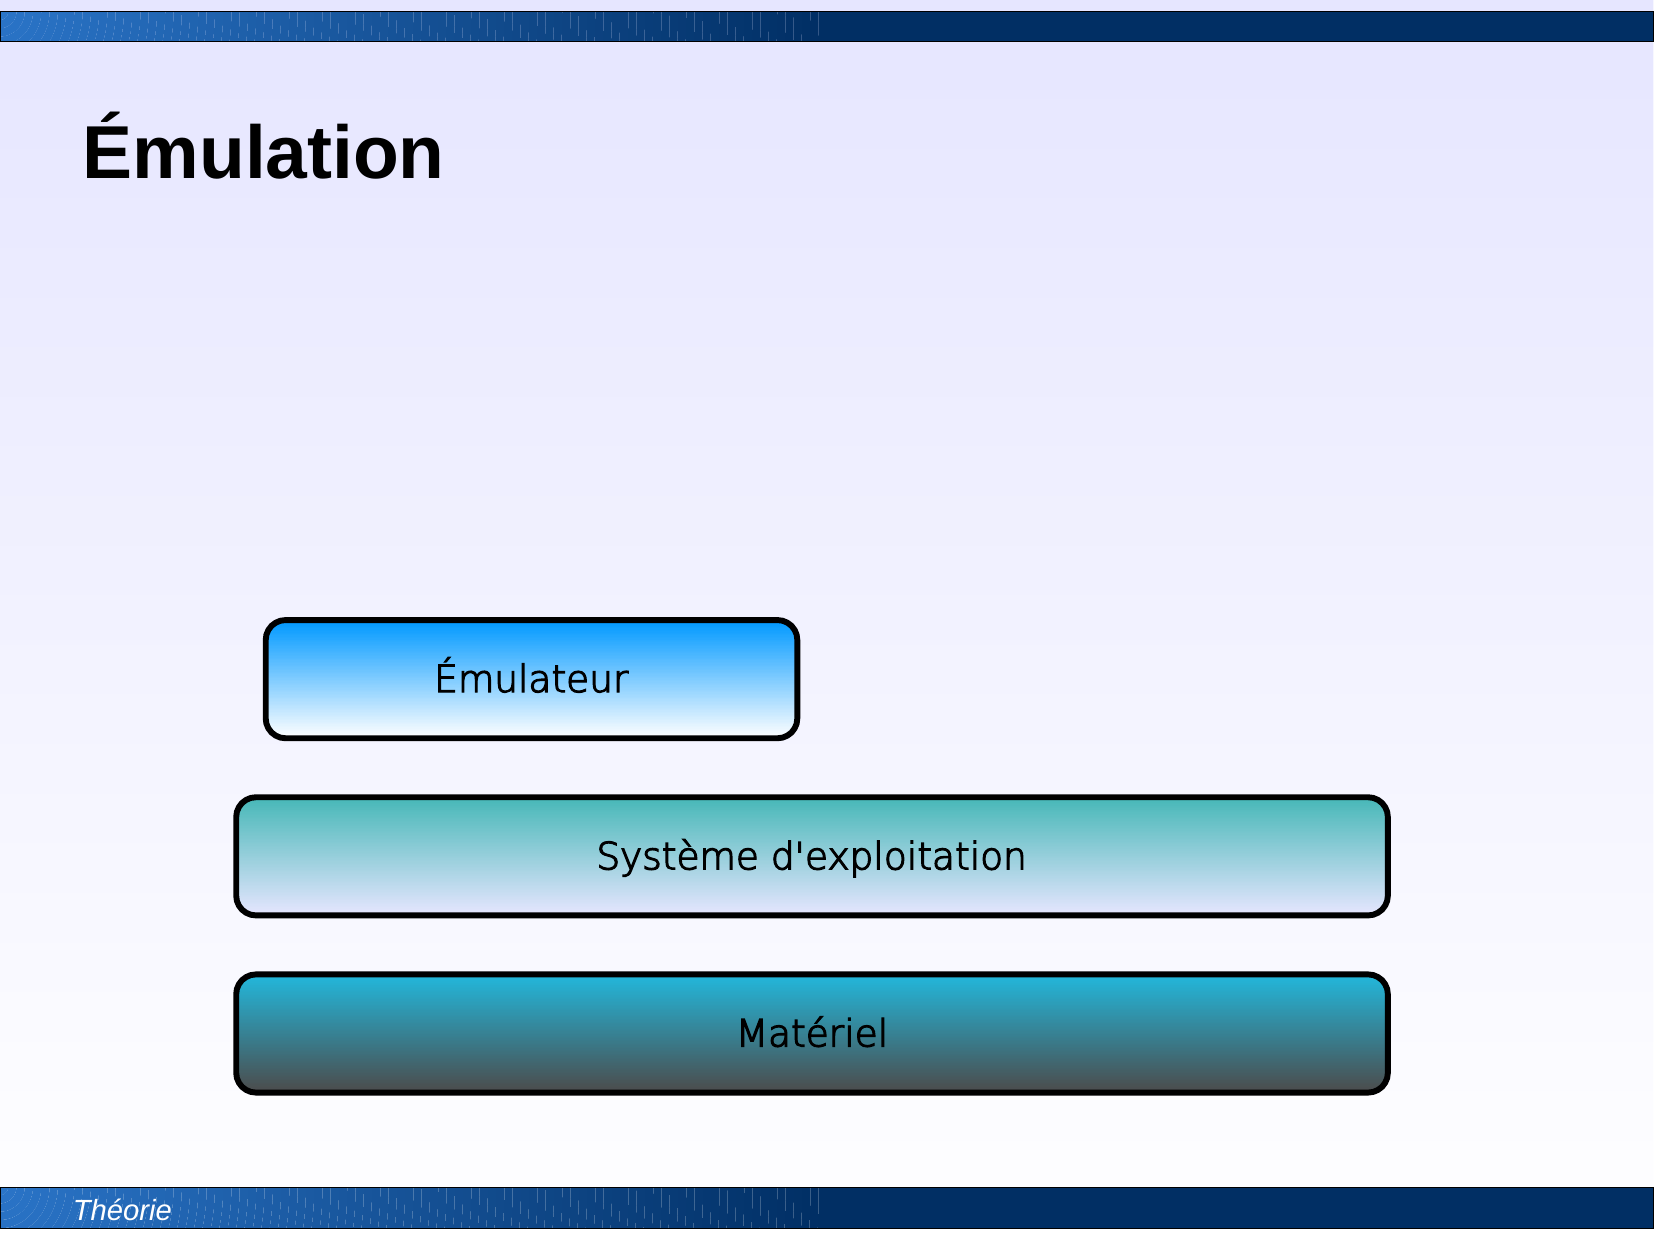

# Émulation
Émulateur
Système d'exploitation
Matériel
Théorie